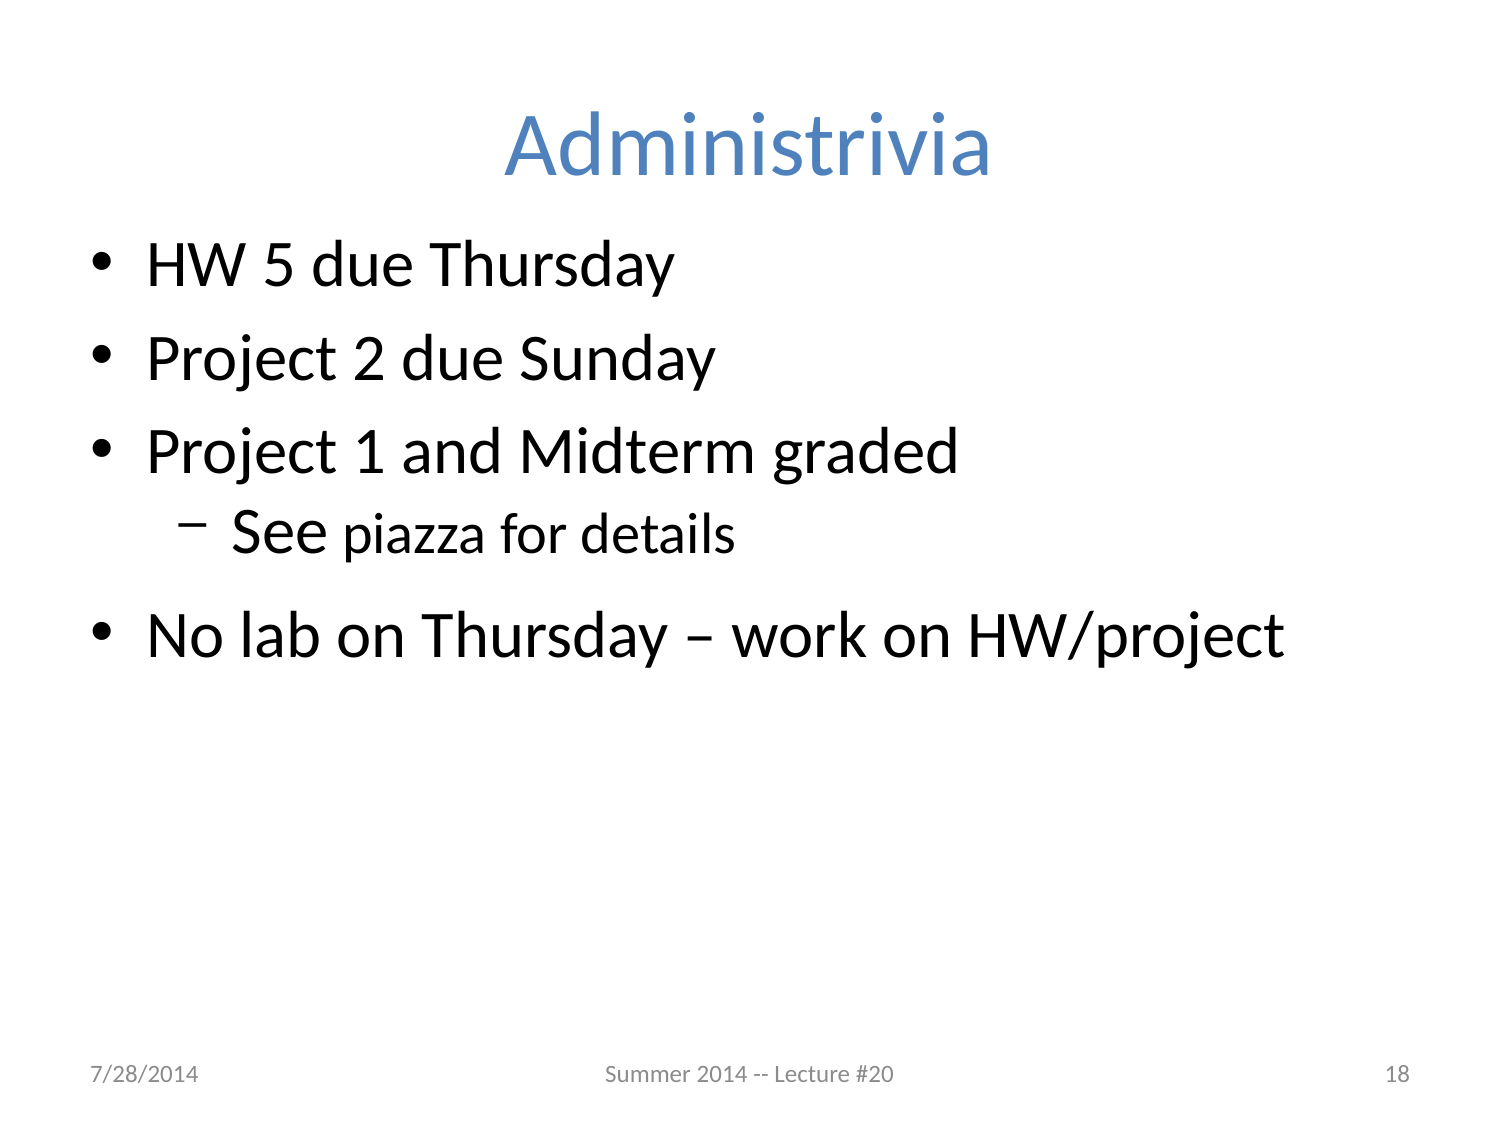

# Administrivia
HW 5 due Thursday
Project 2 due Sunday
Project 1 and Midterm graded
See piazza for details
No lab on Thursday – work on HW/project
7/28/2014
Summer 2014 -- Lecture #20